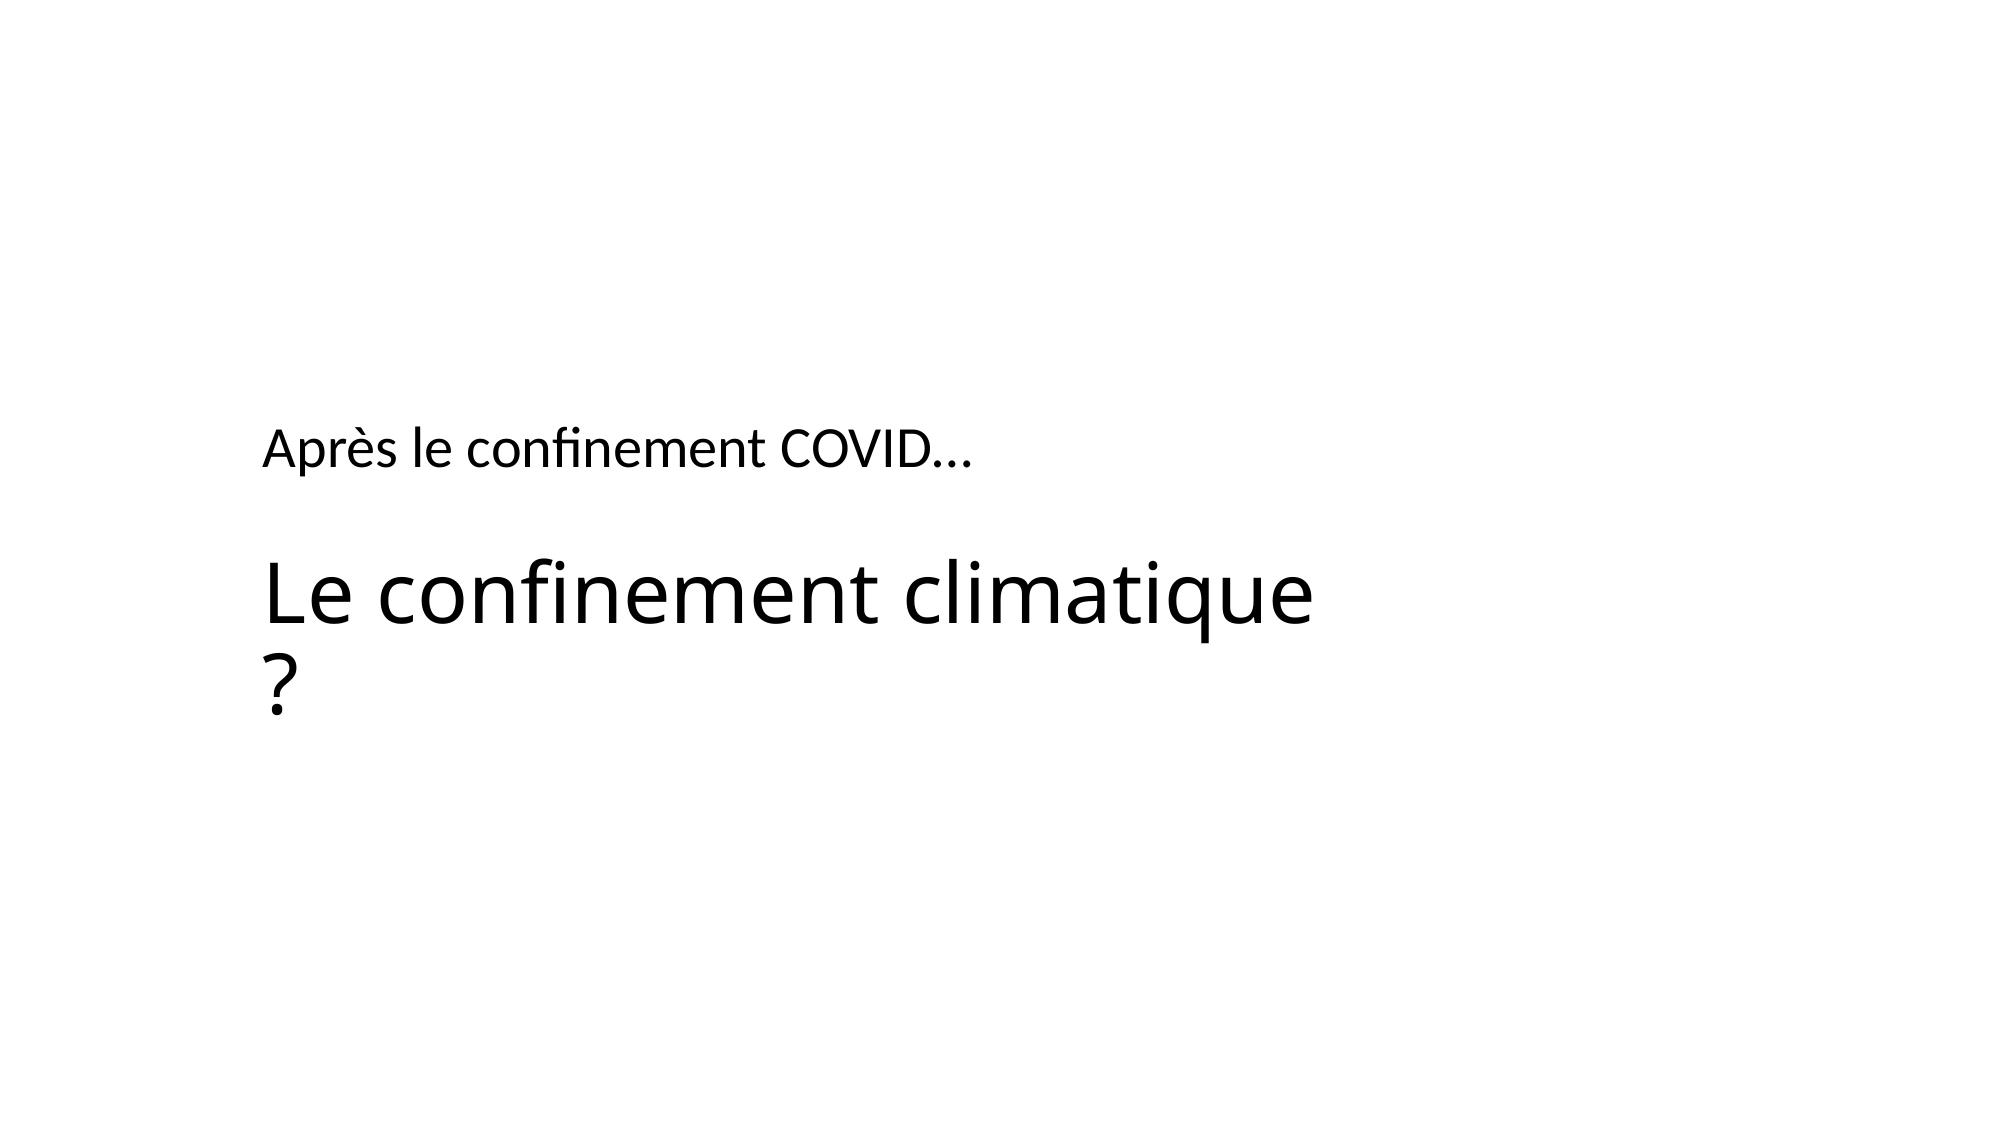

Après le confinement COVID…
# Le confinement climatique ?